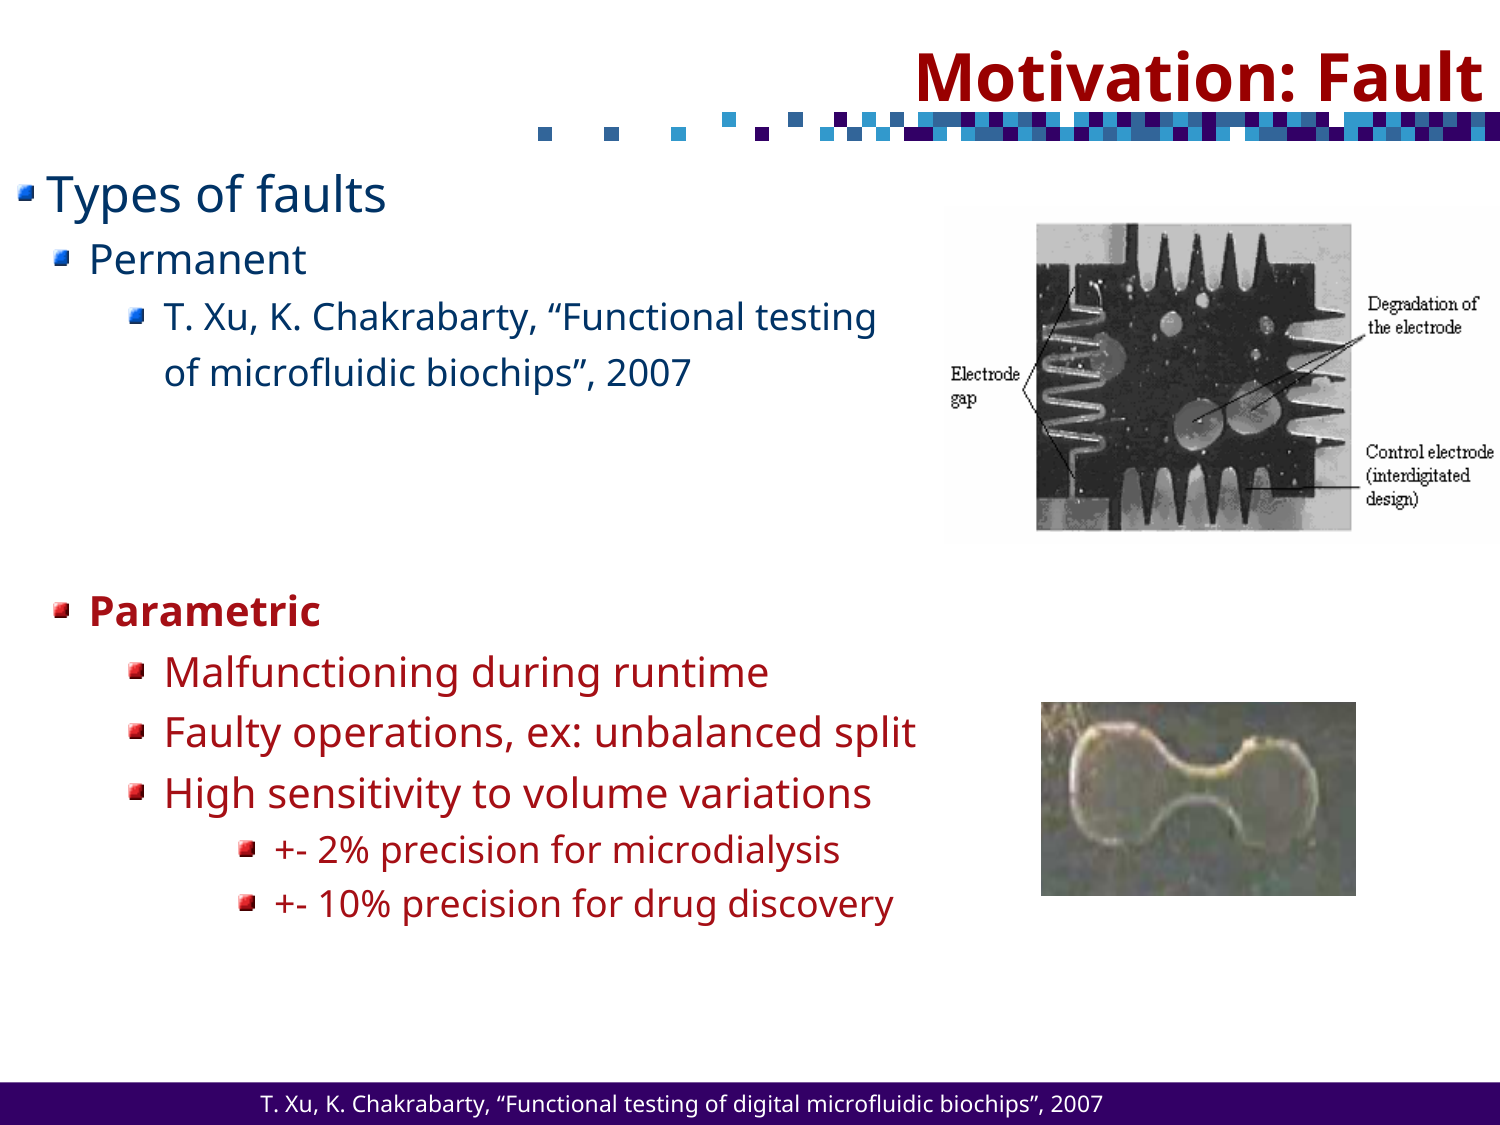

# Motivation: Fault
 Types of faults
Permanent
T. Xu, K. Chakrabarty, “Functional testing
of microfluidic biochips”, 2007
Parametric
Malfunctioning during runtime
Faulty operations, ex: unbalanced split
High sensitivity to volume variations
+- 2% precision for microdialysis
+- 10% precision for drug discovery
T. Xu, K. Chakrabarty, “Functional testing of digital microfluidic biochips”, 2007